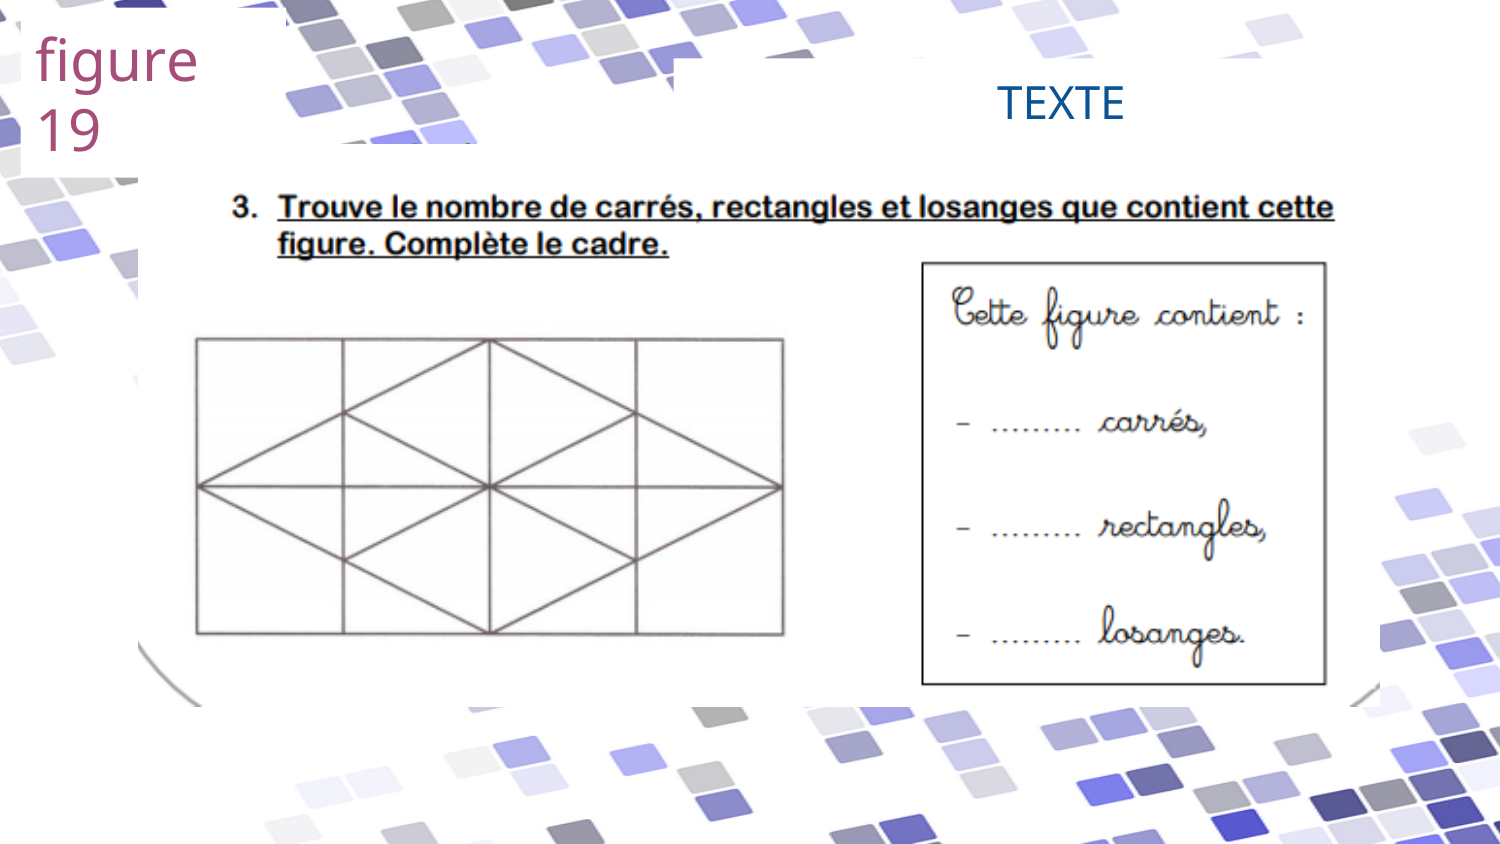

figure 19
TEXTE
Pour insérer une image, clique droit copier/ coller
Pour insérer un tableau, cliquer sur insertion/ tableau puis choisissez le nombre de colonnes et de lignes.